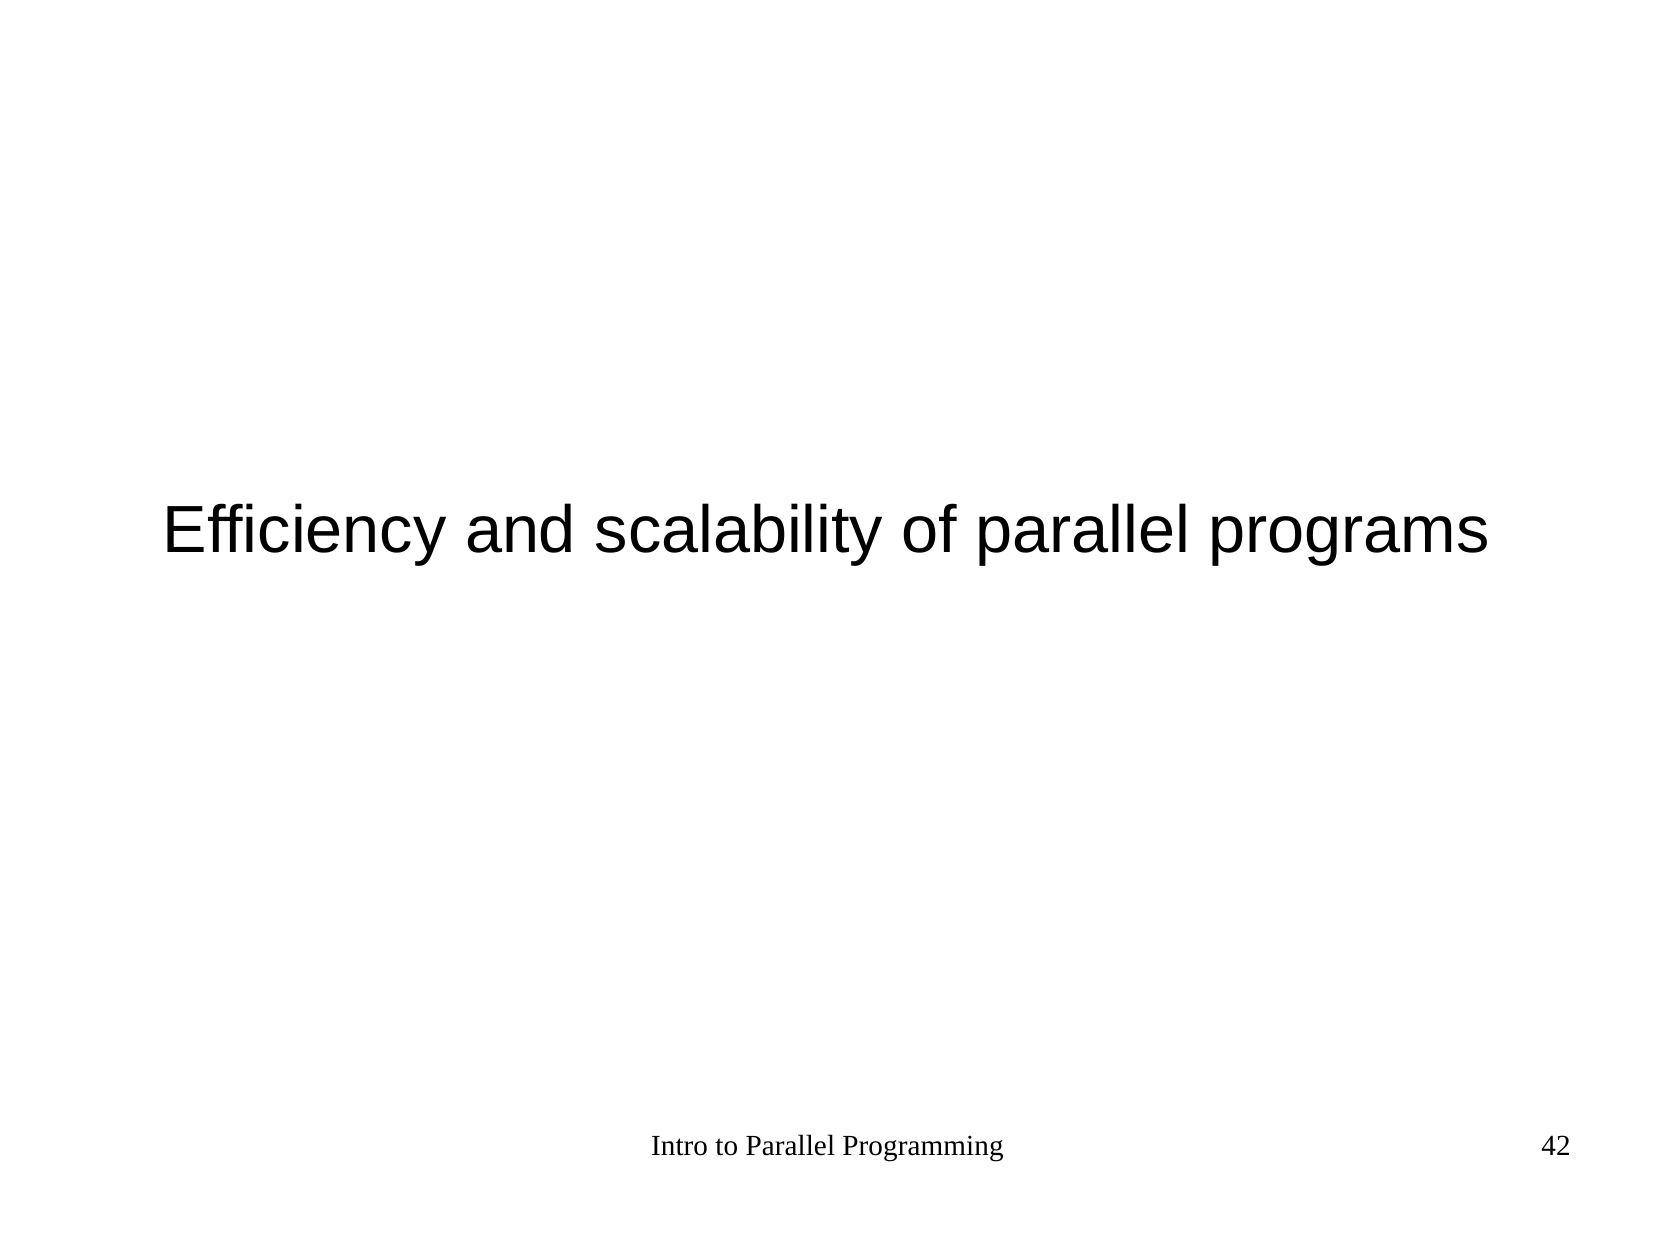

# Efficiency and scalability of parallel programs
Intro to Parallel Programming
42